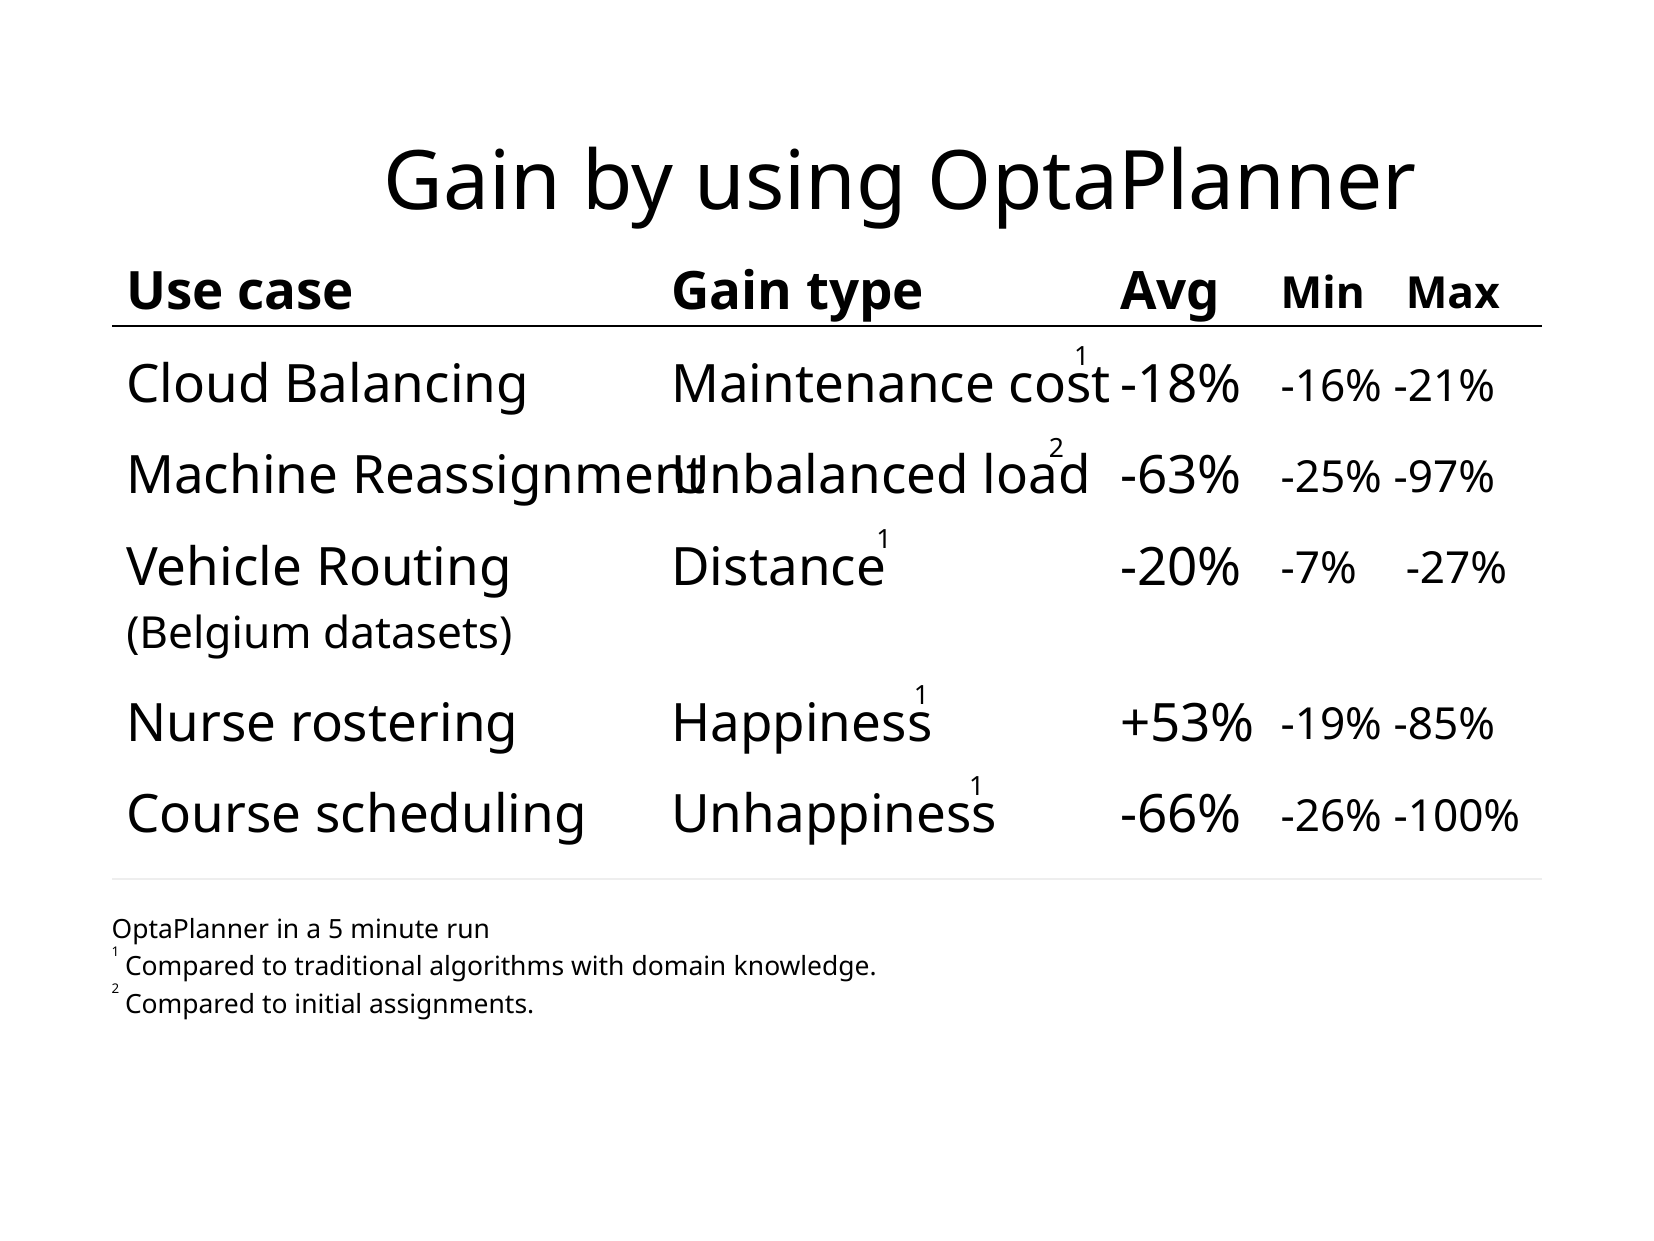

Gain by using OptaPlanner
Use case
Gain type
Avg
Min
Max
1
Cloud Balancing
Maintenance cost
-18%
-16% -21%
2
Machine Reassignment
Unbalanced load
-63%
-25% -97%
1
Vehicle Routing
Distance
-20%
-7%
-27%
(Belgium datasets)
1
Nurse rostering
Happiness
+53%
-19% -85%
1
Course scheduling
Unhappiness
-66%
-26% -100%
OptaPlanner in a 5 minute run
1
 Compared to traditional algorithms with domain knowledge.
2
 Compared to initial assignments.